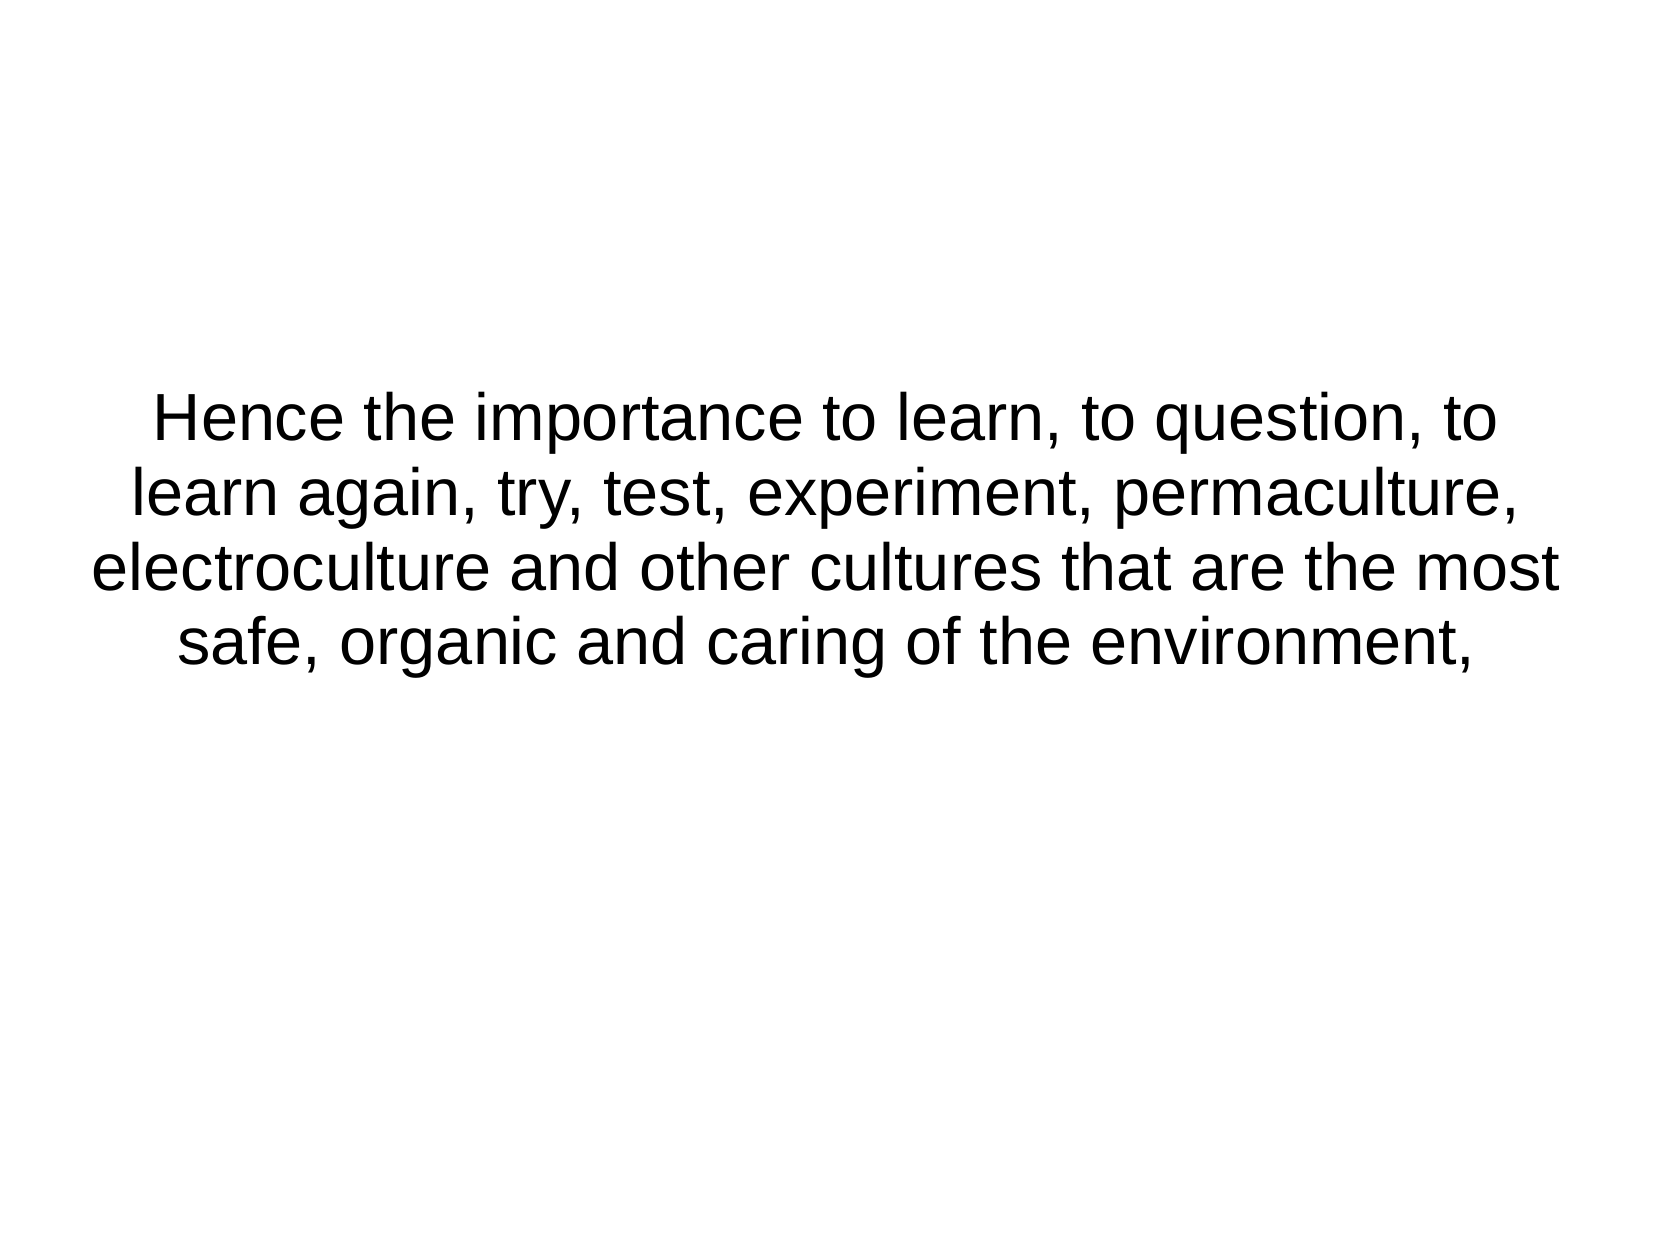

# Hence the importance to learn, to question, to learn again, try, test, experiment, permaculture, electroculture and other cultures that are the most safe, organic and caring of the environment,